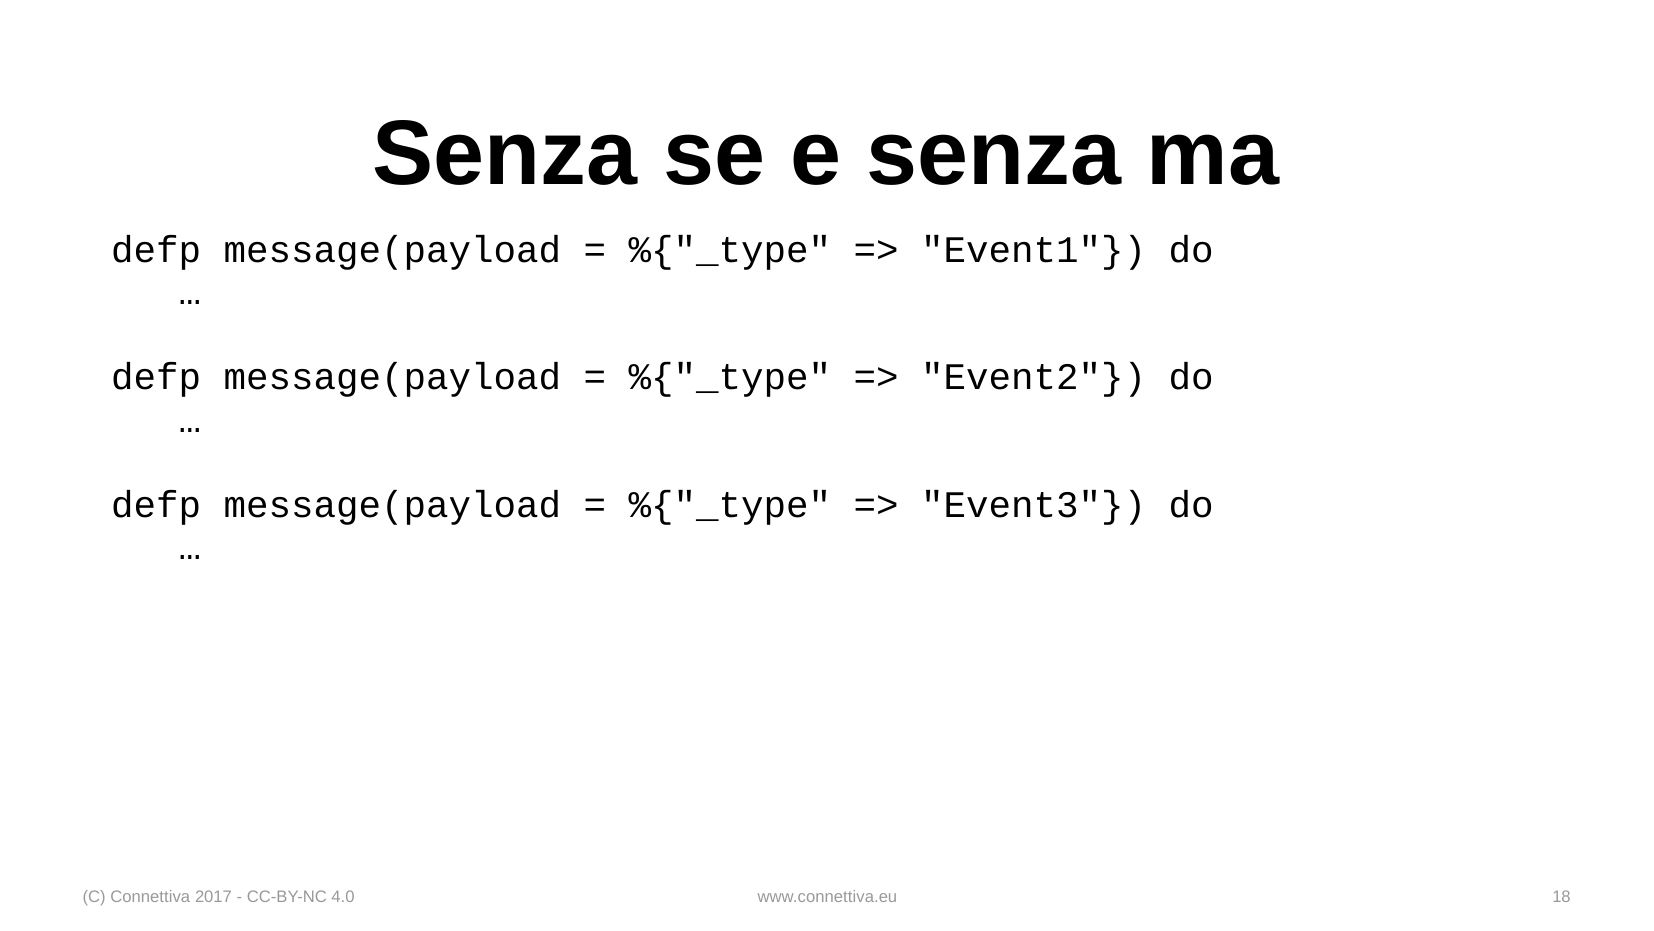

# Senza se e senza ma
defp message(payload = %{"_type" => "Event1"}) do
 …
defp message(payload = %{"_type" => "Event2"}) do
 …
defp message(payload = %{"_type" => "Event3"}) do
 …
(C) Connettiva 2017 - CC-BY-NC 4.0
www.connettiva.eu
18